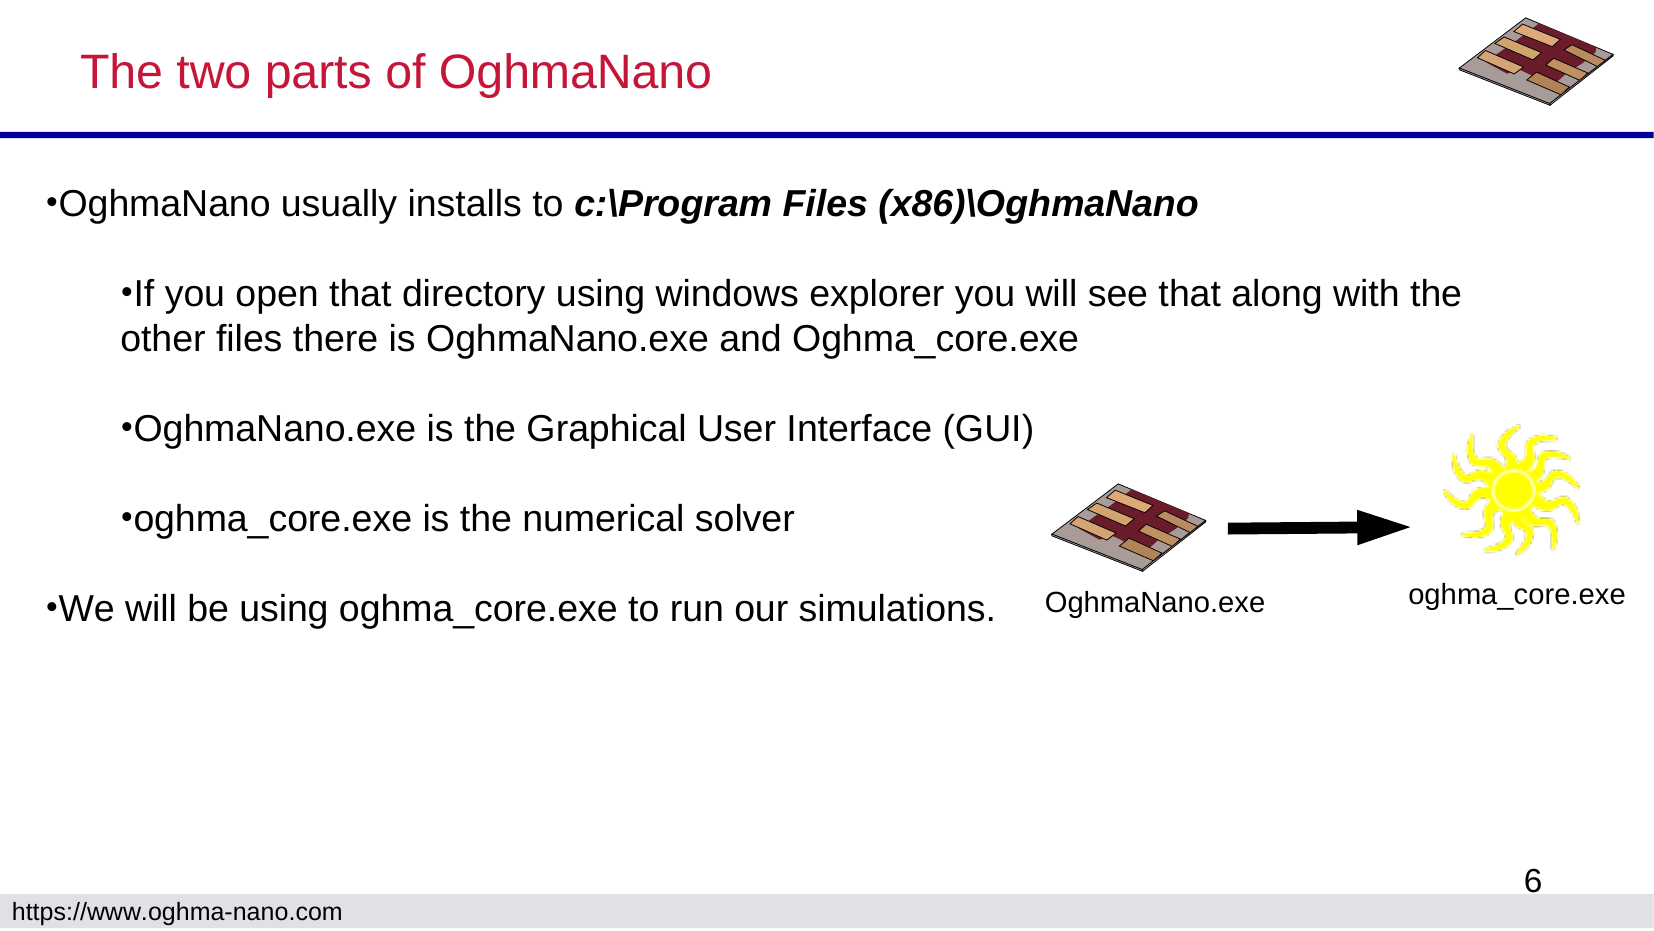

# The two parts of OghmaNano
OghmaNano usually installs to c:\Program Files (x86)\OghmaNano
If you open that directory using windows explorer you will see that along with the other files there is OghmaNano.exe and Oghma_core.exe
OghmaNano.exe is the Graphical User Interface (GUI)
oghma_core.exe is the numerical solver
We will be using oghma_core.exe to run our simulations.
oghma_core.exe
OghmaNano.exe